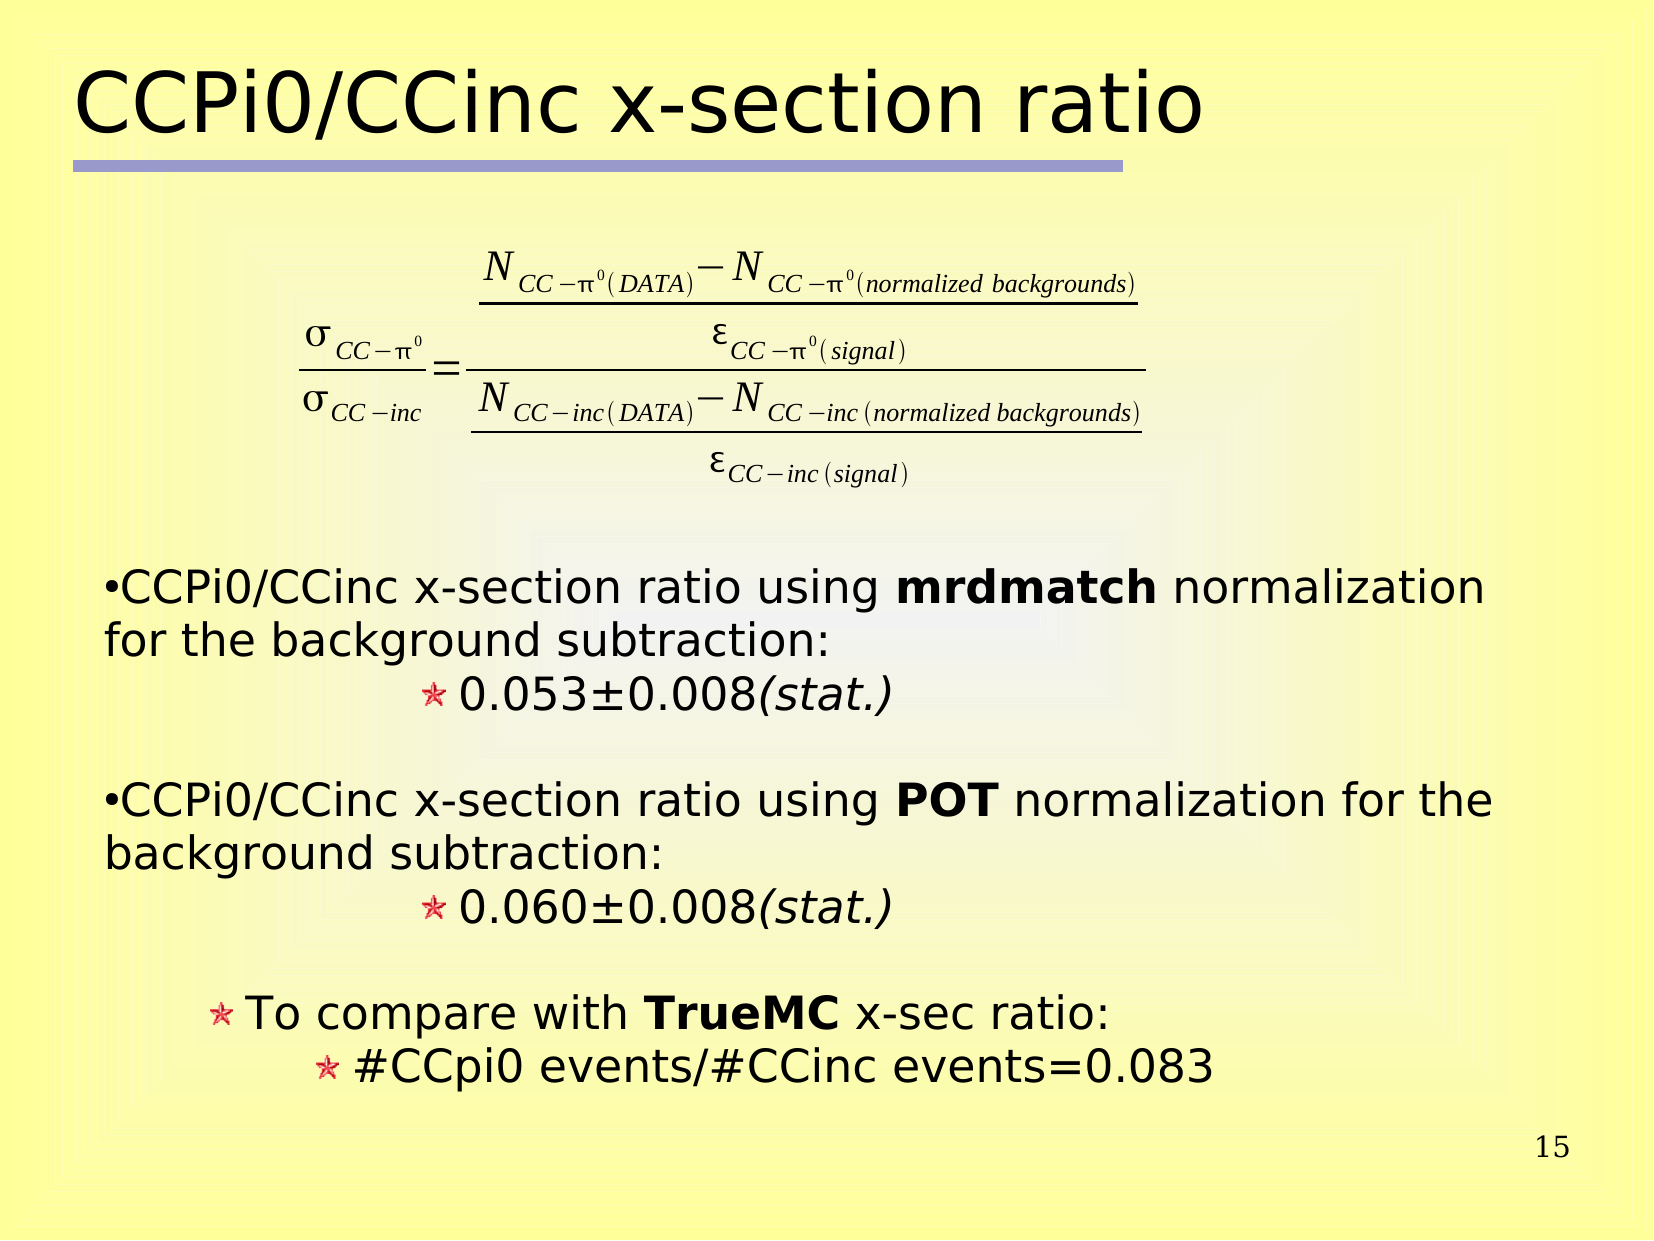

# CCPi0/CCinc x-section ratio
CCPi0/CCinc x-section ratio using mrdmatch normalization for the background subtraction:
0.053±0.008(stat.)
CCPi0/CCinc x-section ratio using POT normalization for the background subtraction:
0.060±0.008(stat.)
To compare with TrueMC x-sec ratio:
#CCpi0 events/#CCinc events=0.083
15